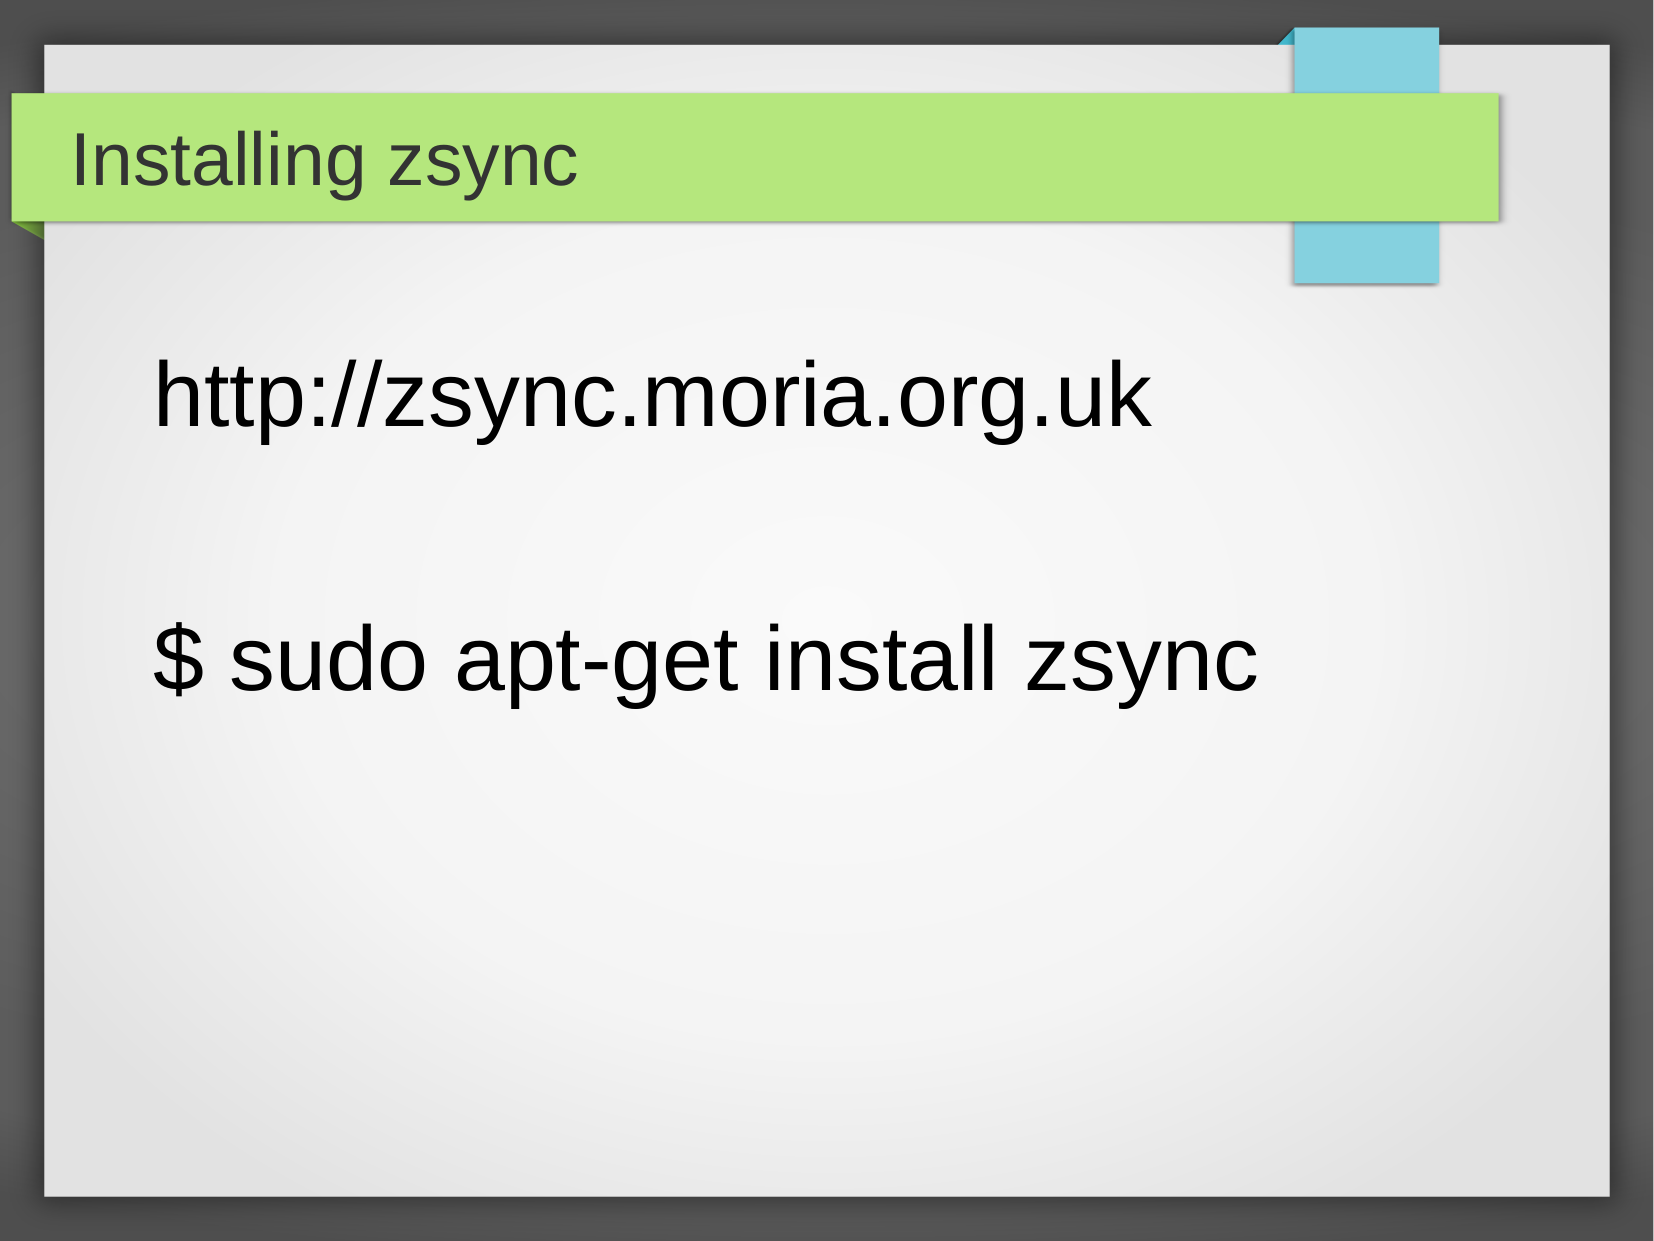

# Installing zsync
http://zsync.moria.org.uk
$ sudo apt-get install zsync